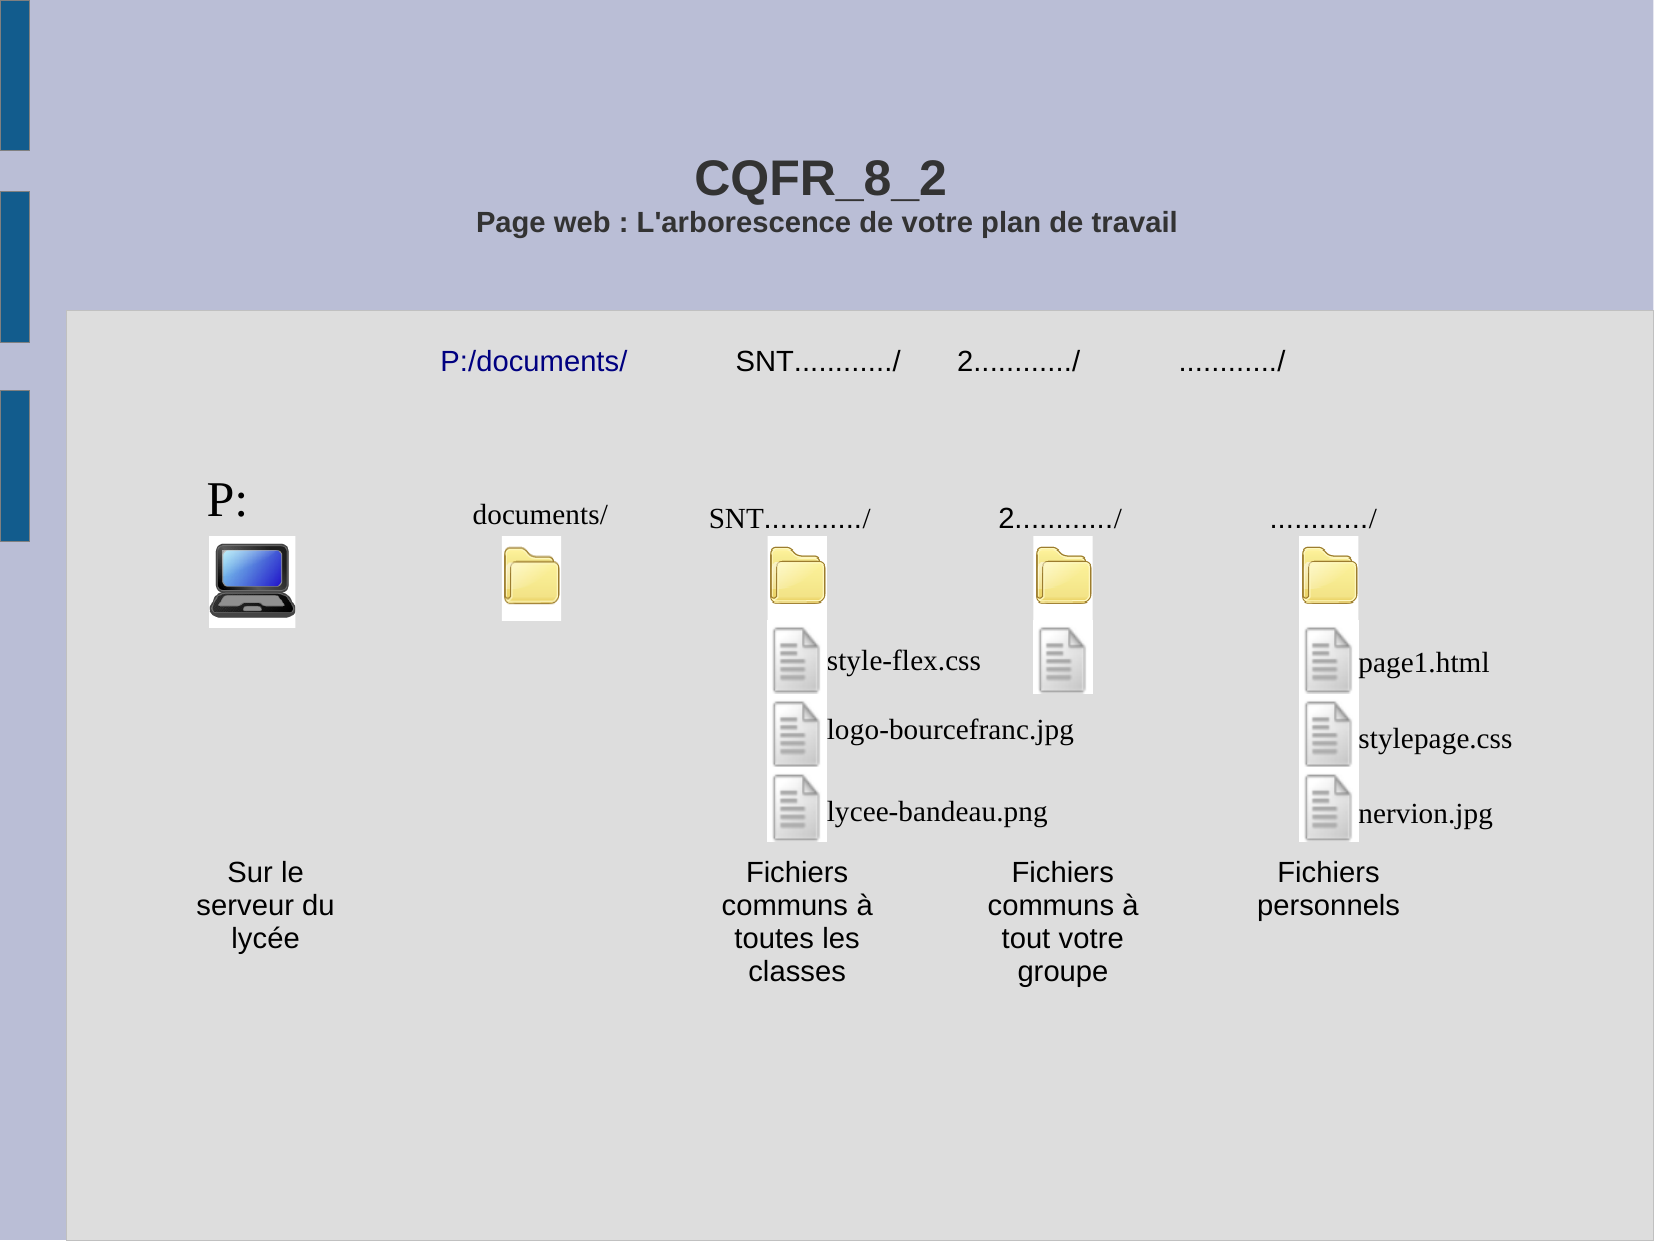

# CQFR_8_2  Page web : L'arborescence de votre plan de travail
P:/documents/		SNT............/	2............/		............/
P:
documents/
SNT............/
2............/
............/
style-flex.css
page1.html
logo-bourcefranc.jpg
stylepage.css
lycee-bandeau.png
nervion.jpg
Sur le serveur du lycée
Fichiers communs à toutes les classes
Fichiers communs à tout votre groupe
Fichiers personnels